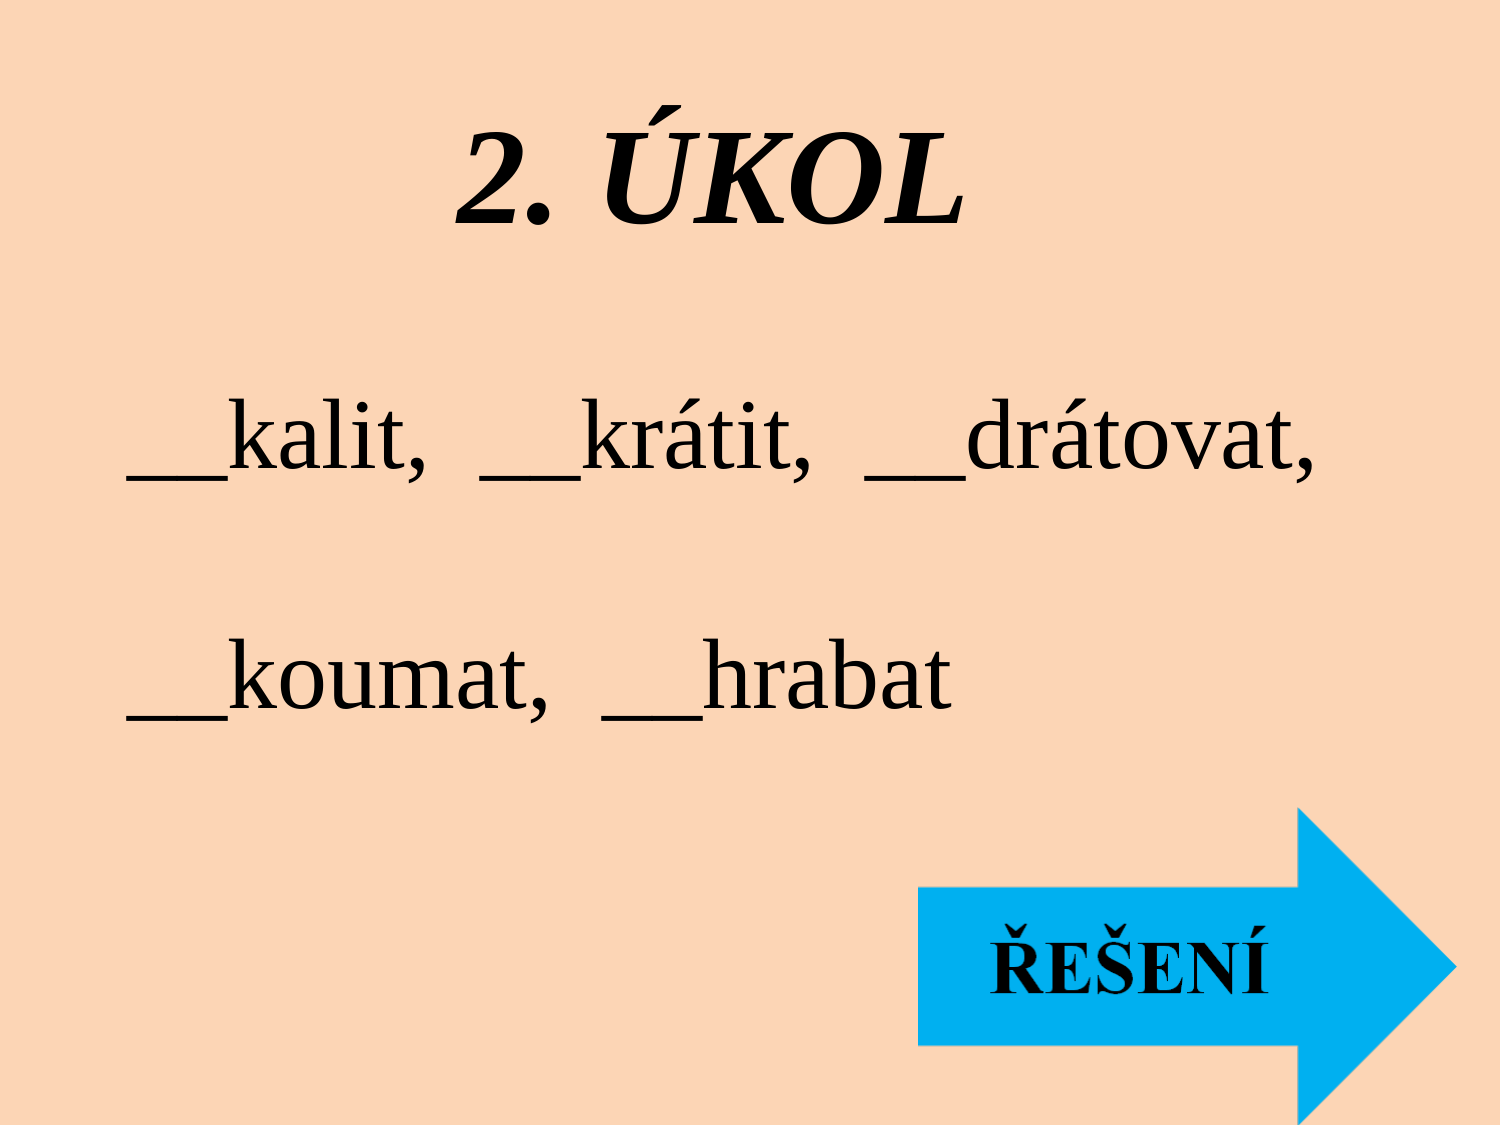

2. ÚKOL
__kalit, __krátit, __drátovat,
__koumat, __hrabat